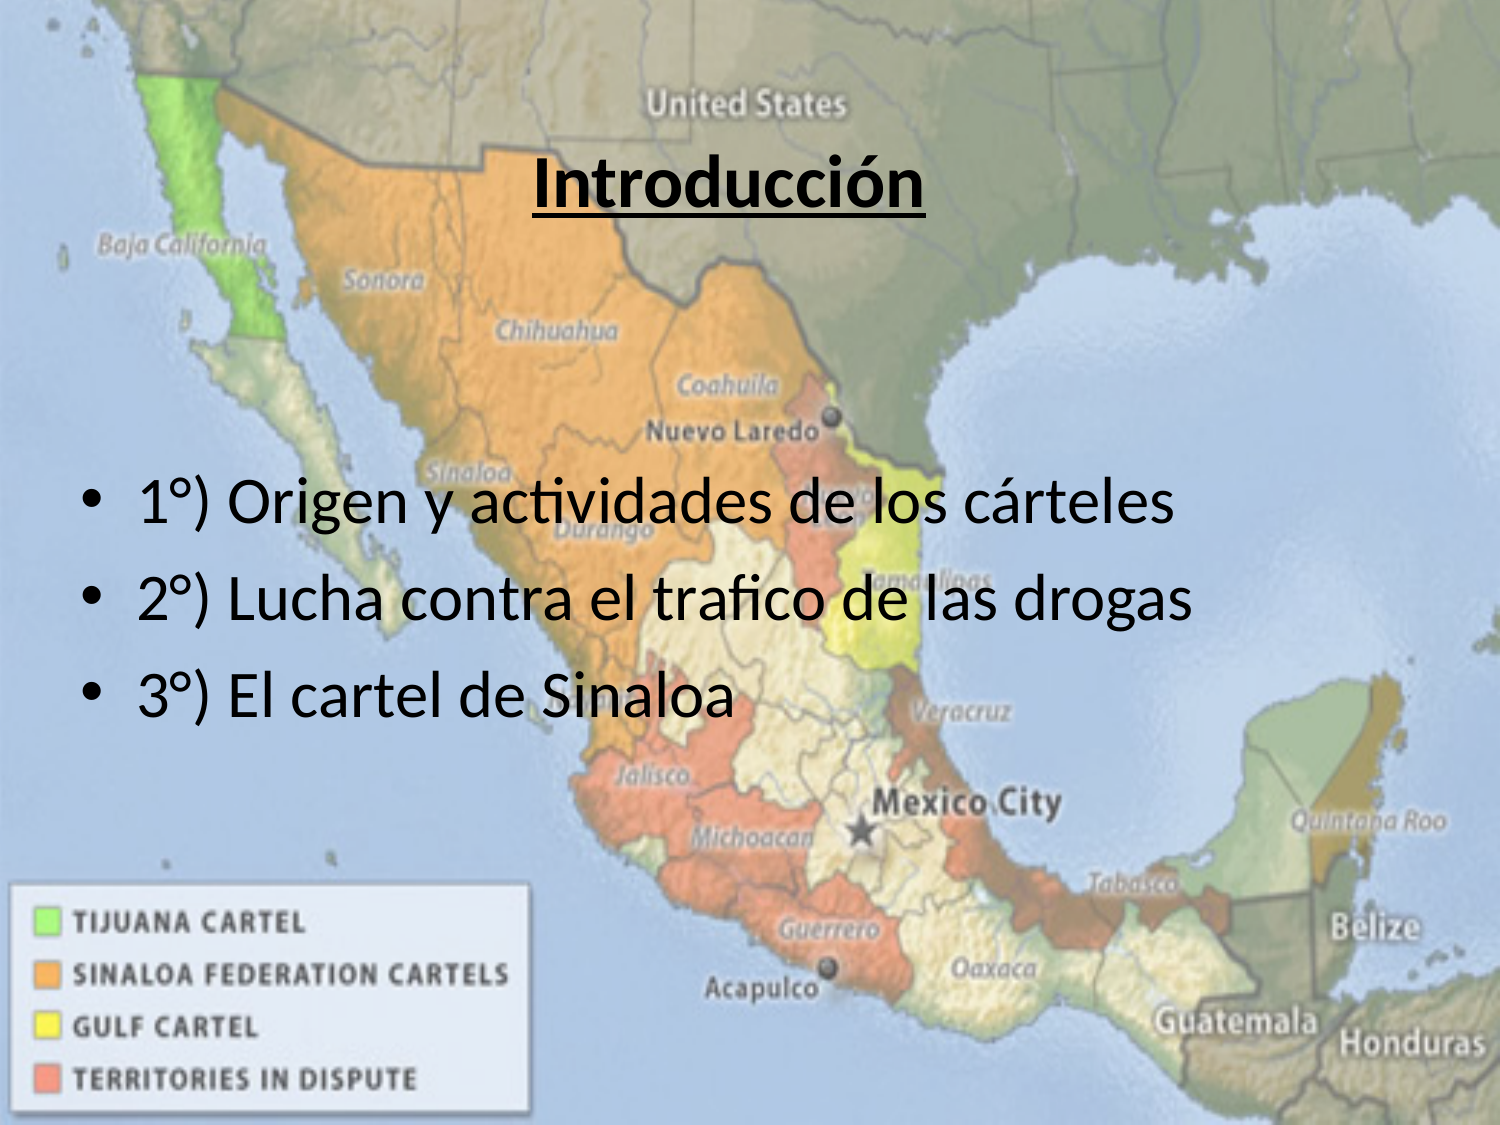

# Introducción
1°) Origen y actividades de los cárteles
2°) Lucha contra el trafico de las drogas
3°) El cartel de Sinaloa